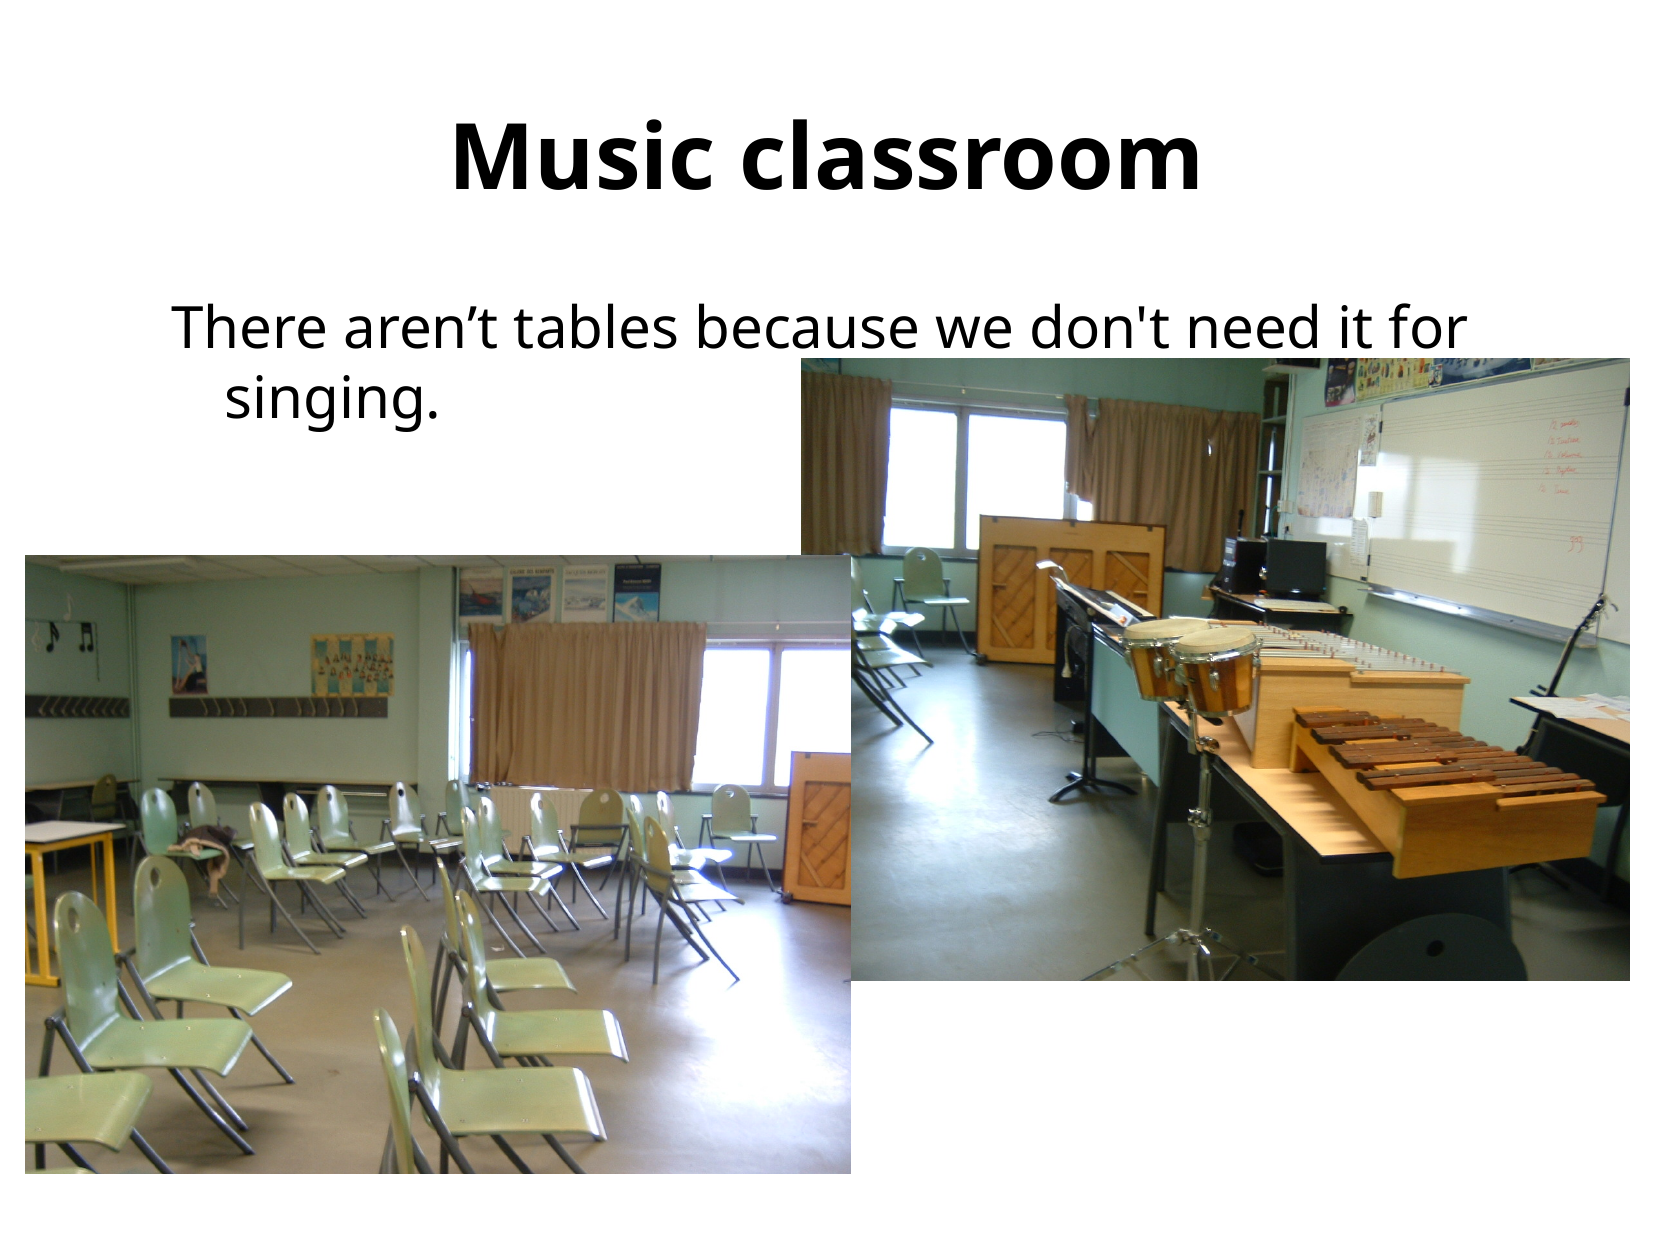

# Music classroom
There aren’t tables because we don't need it for singing.